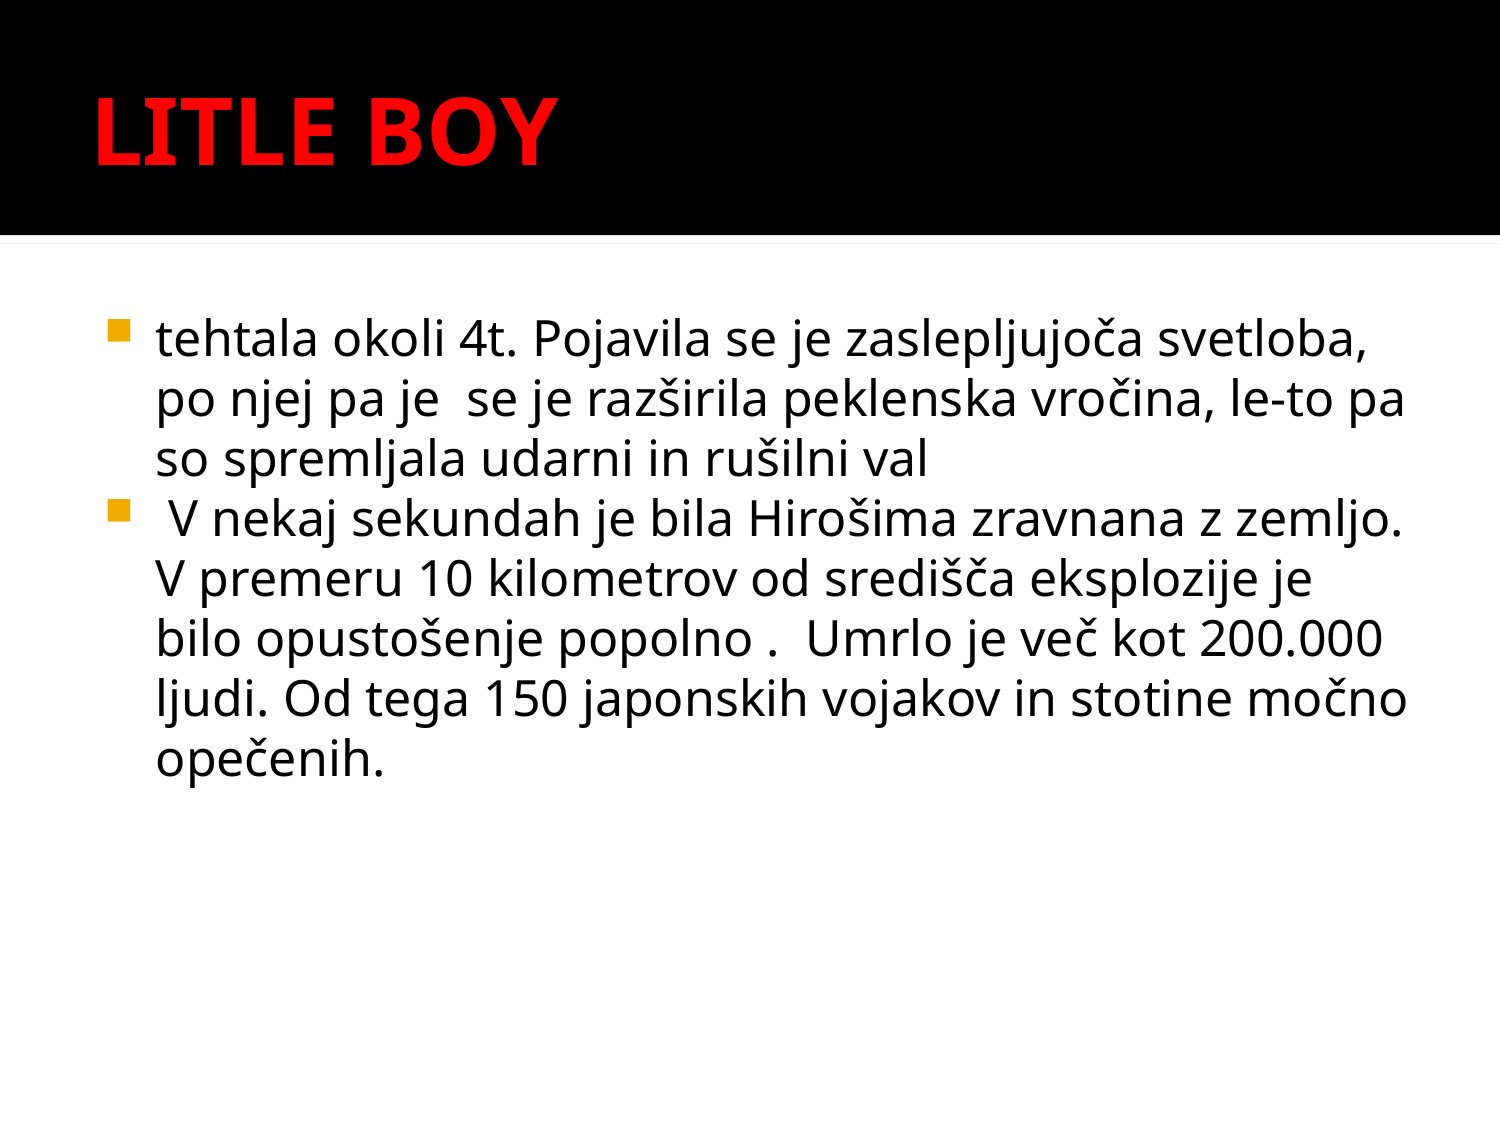

# LITLE BOY
tehtala okoli 4t. Pojavila se je zaslepljujoča svetloba, po njej pa je se je razširila peklenska vročina, le-to pa so spremljala udarni in rušilni val
 V nekaj sekundah je bila Hirošima zravnana z zemljo. V premeru 10 kilometrov od središča eksplozije je bilo opustošenje popolno . Umrlo je več kot 200.000 ljudi. Od tega 150 japonskih vojakov in stotine močno opečenih.